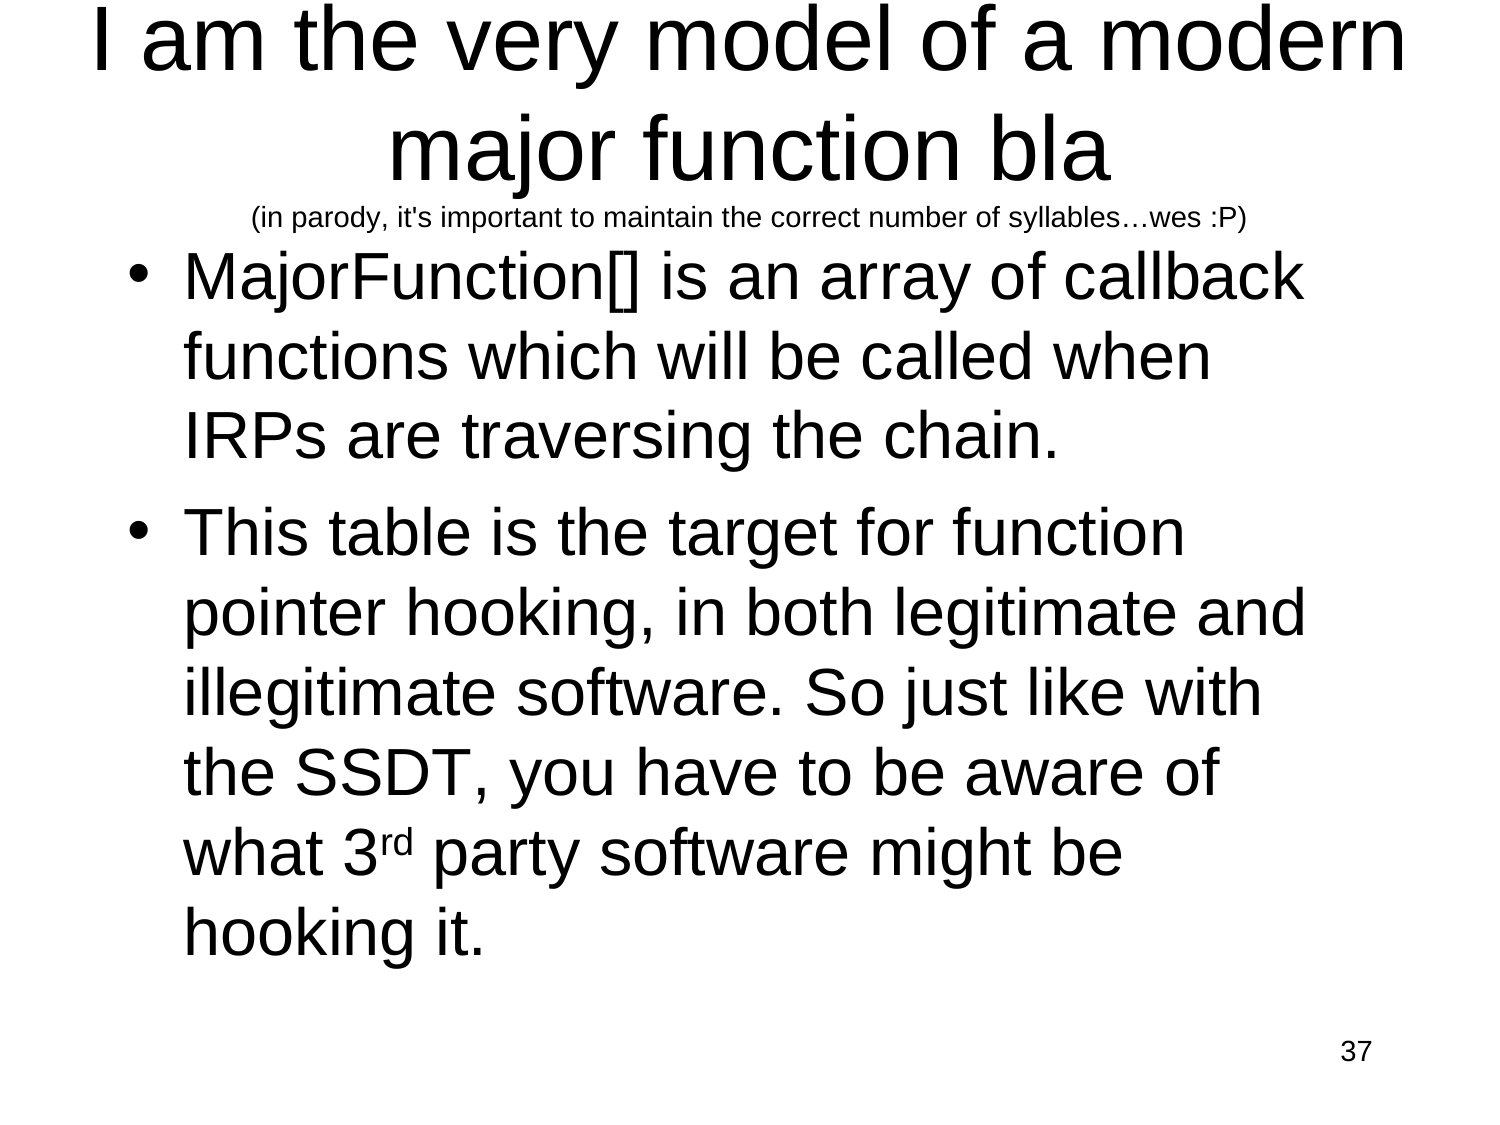

# I am the very model of a modern major function bla (in parody, it's important to maintain the correct number of syllables…wes :P)
MajorFunction[] is an array of callback functions which will be called when IRPs are traversing the chain.
This table is the target for function pointer hooking, in both legitimate and illegitimate software. So just like with the SSDT, you have to be aware of what 3rd party software might be hooking it.